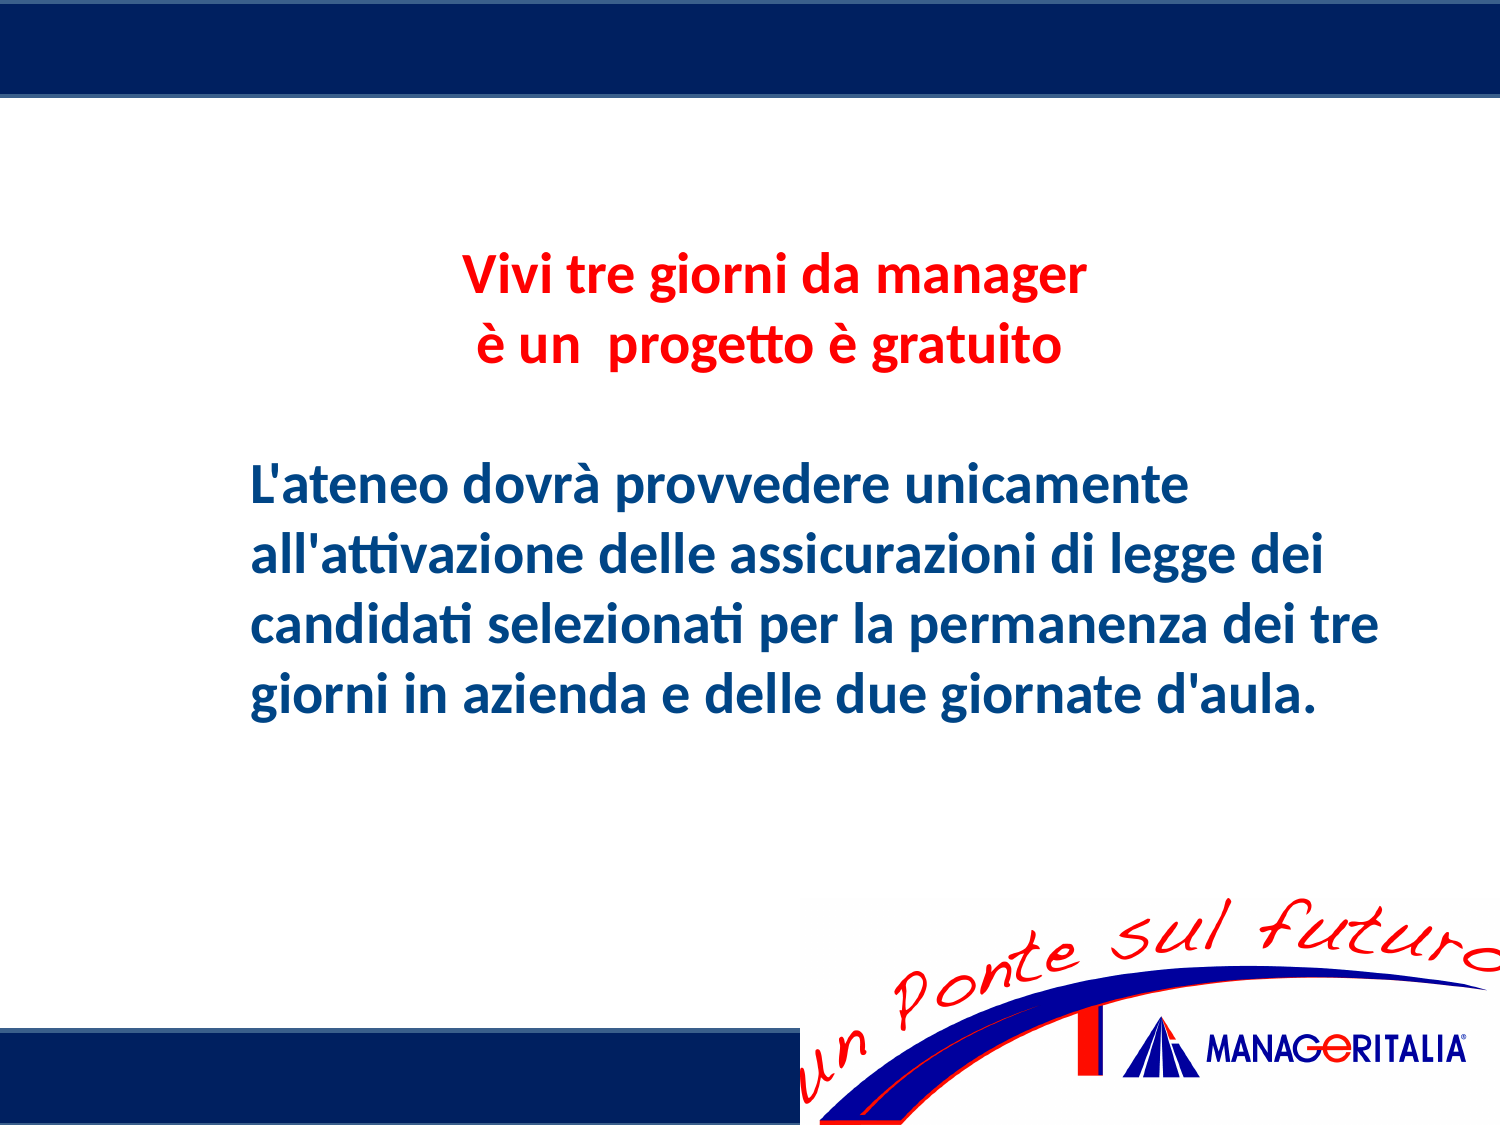

Vivi tre giorni da manager
 è un progetto è gratuito
L'ateneo dovrà provvedere unicamente all'attivazione delle assicurazioni di legge dei candidati selezionati per la permanenza dei tre giorni in azienda e delle due giornate d'aula.